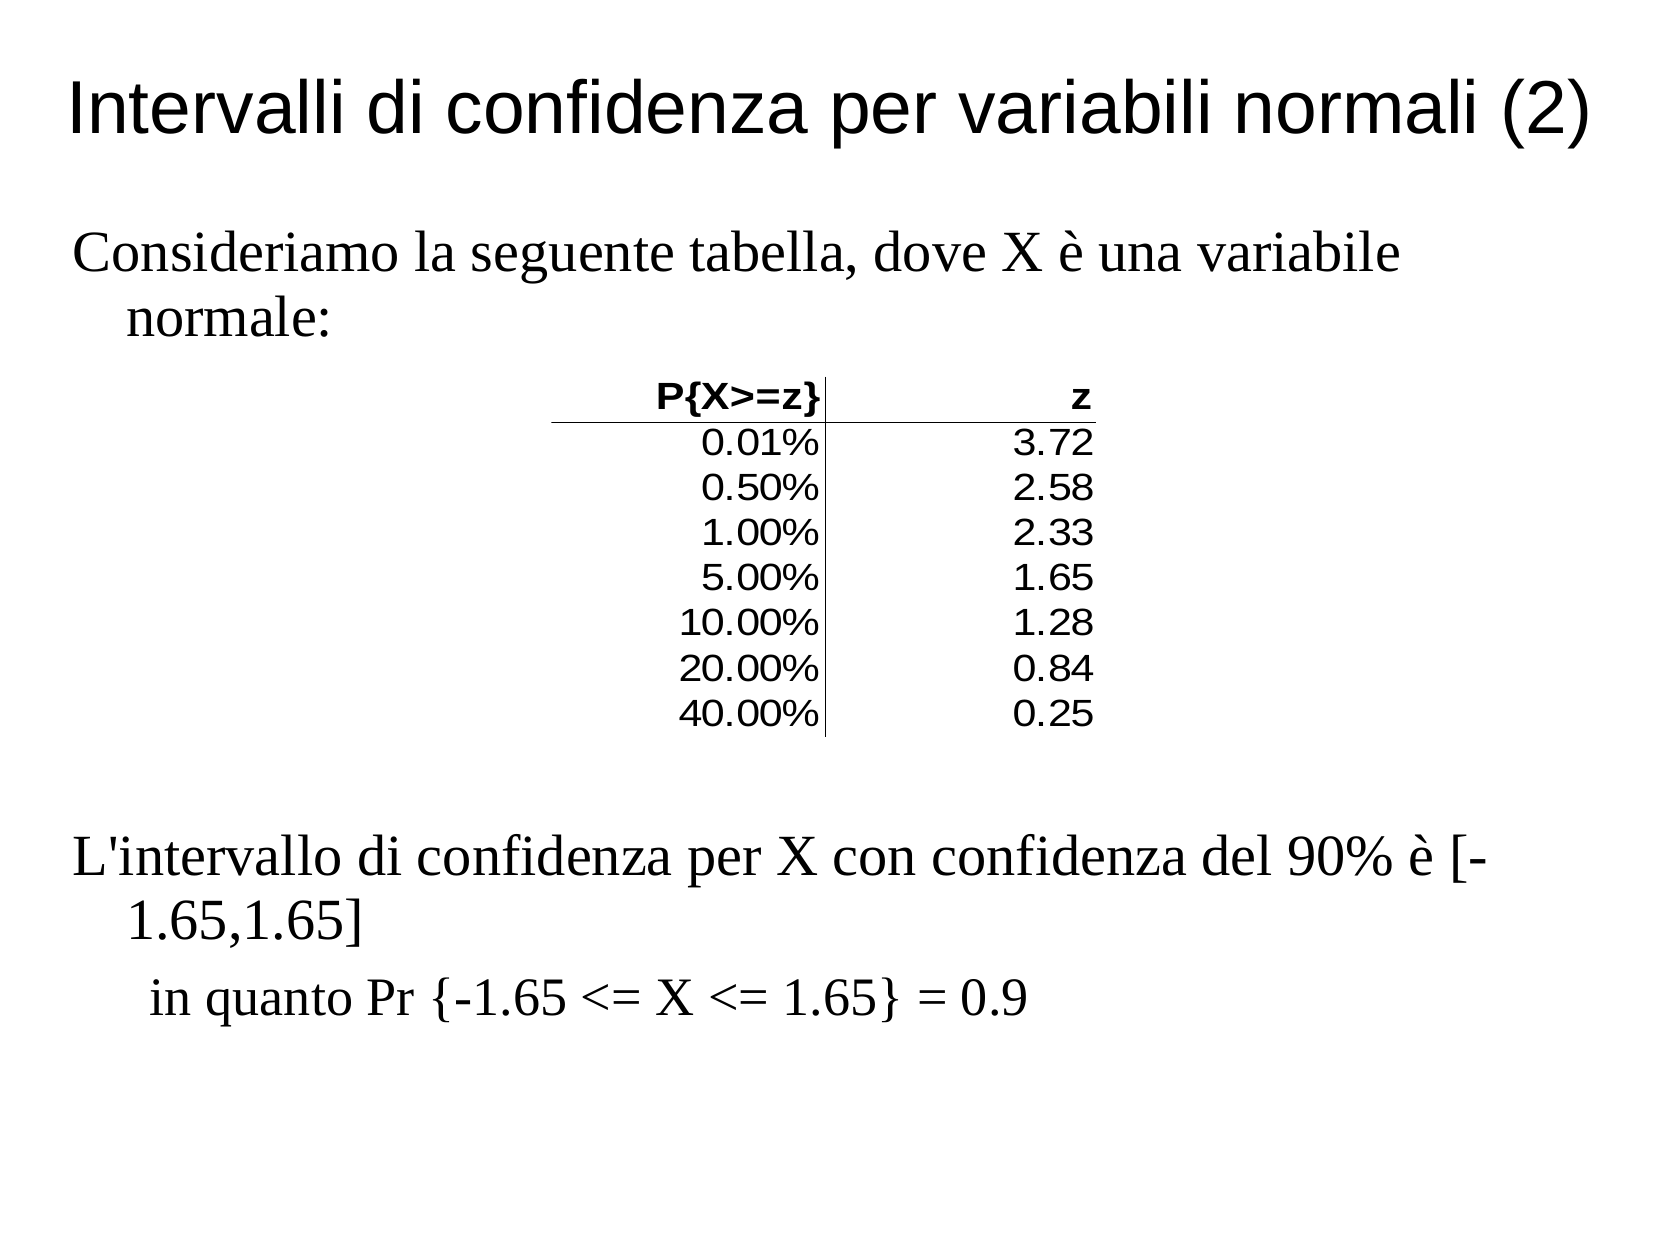

# Intervalli di confidenza per variabili normali (2)
Consideriamo la seguente tabella, dove X è una variabile normale:
L'intervallo di confidenza per X con confidenza del 90% è [-1.65,1.65]
in quanto Pr {-1.65 <= X <= 1.65} = 0.9